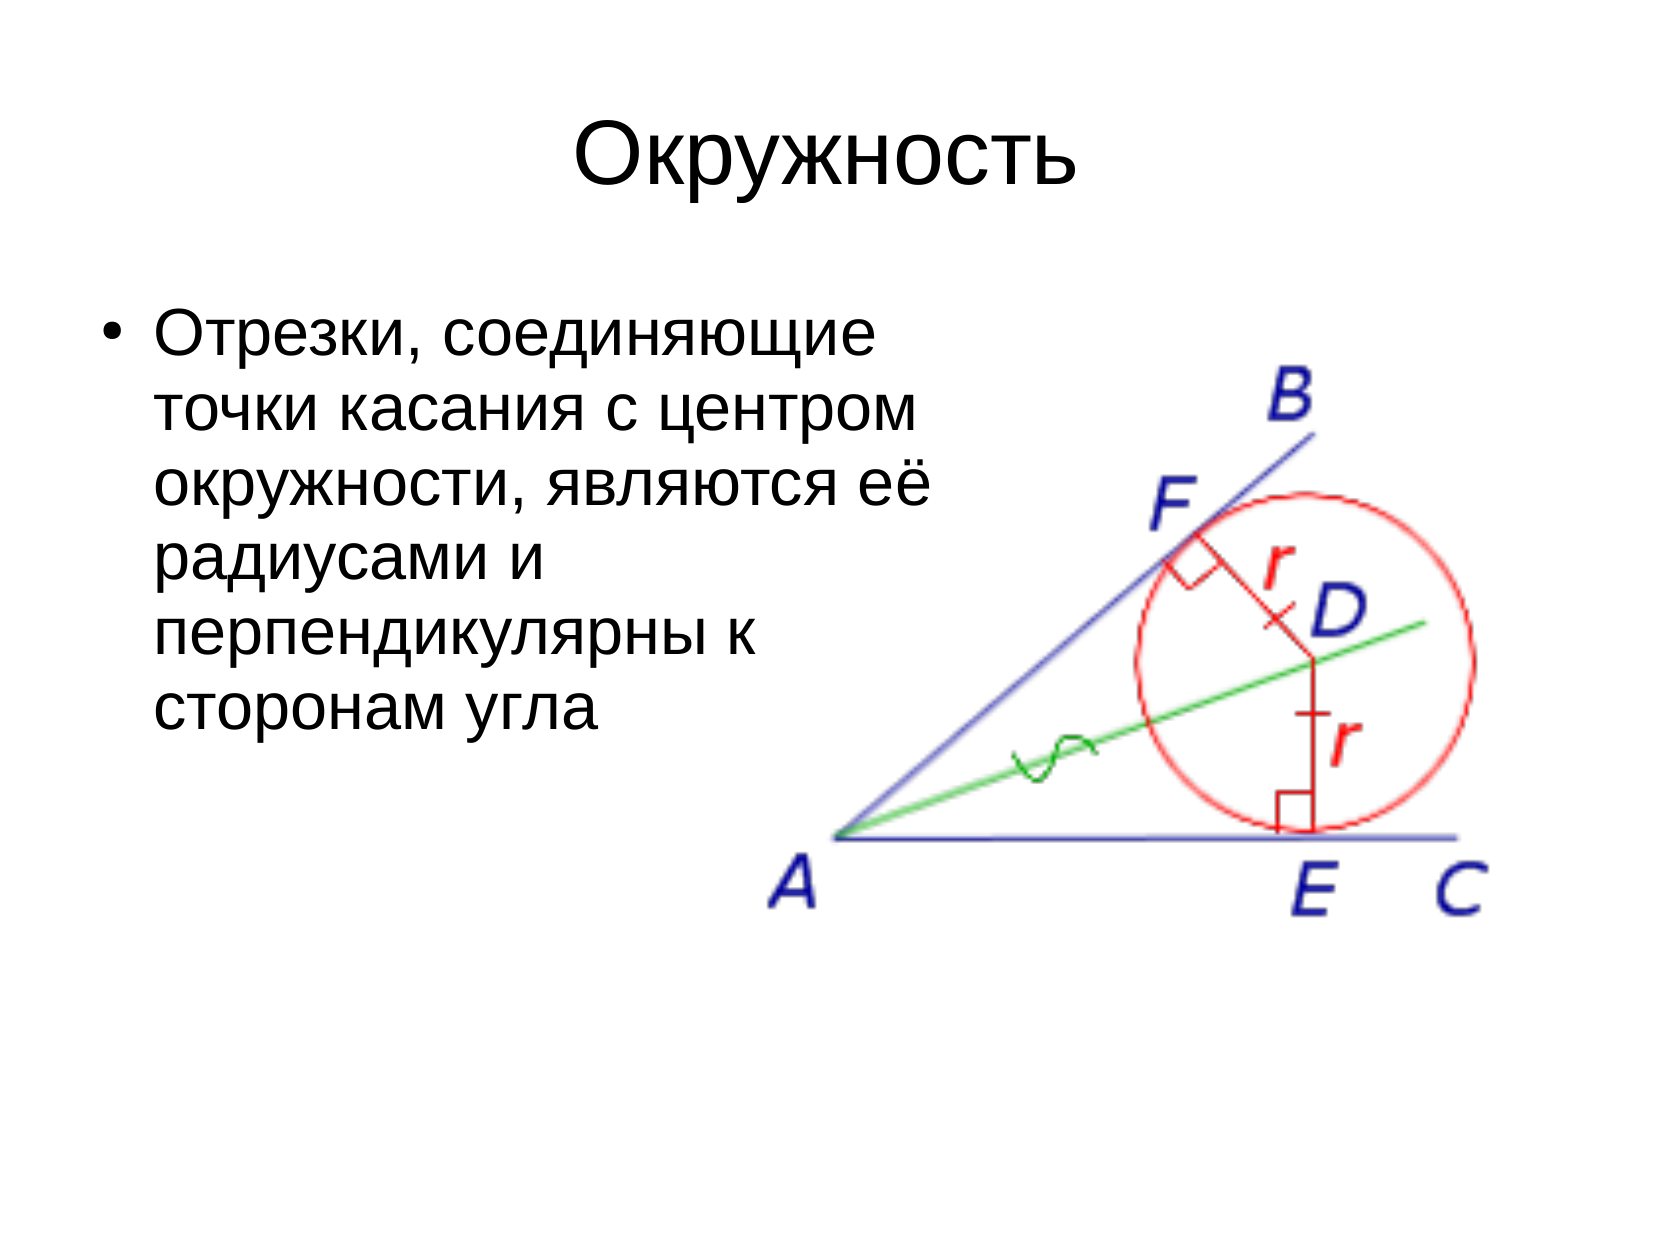

# Окружность
Отрезки, соединяющие точки касания с центром окружности, являются её радиусами и перпендикулярны к сторонам угла